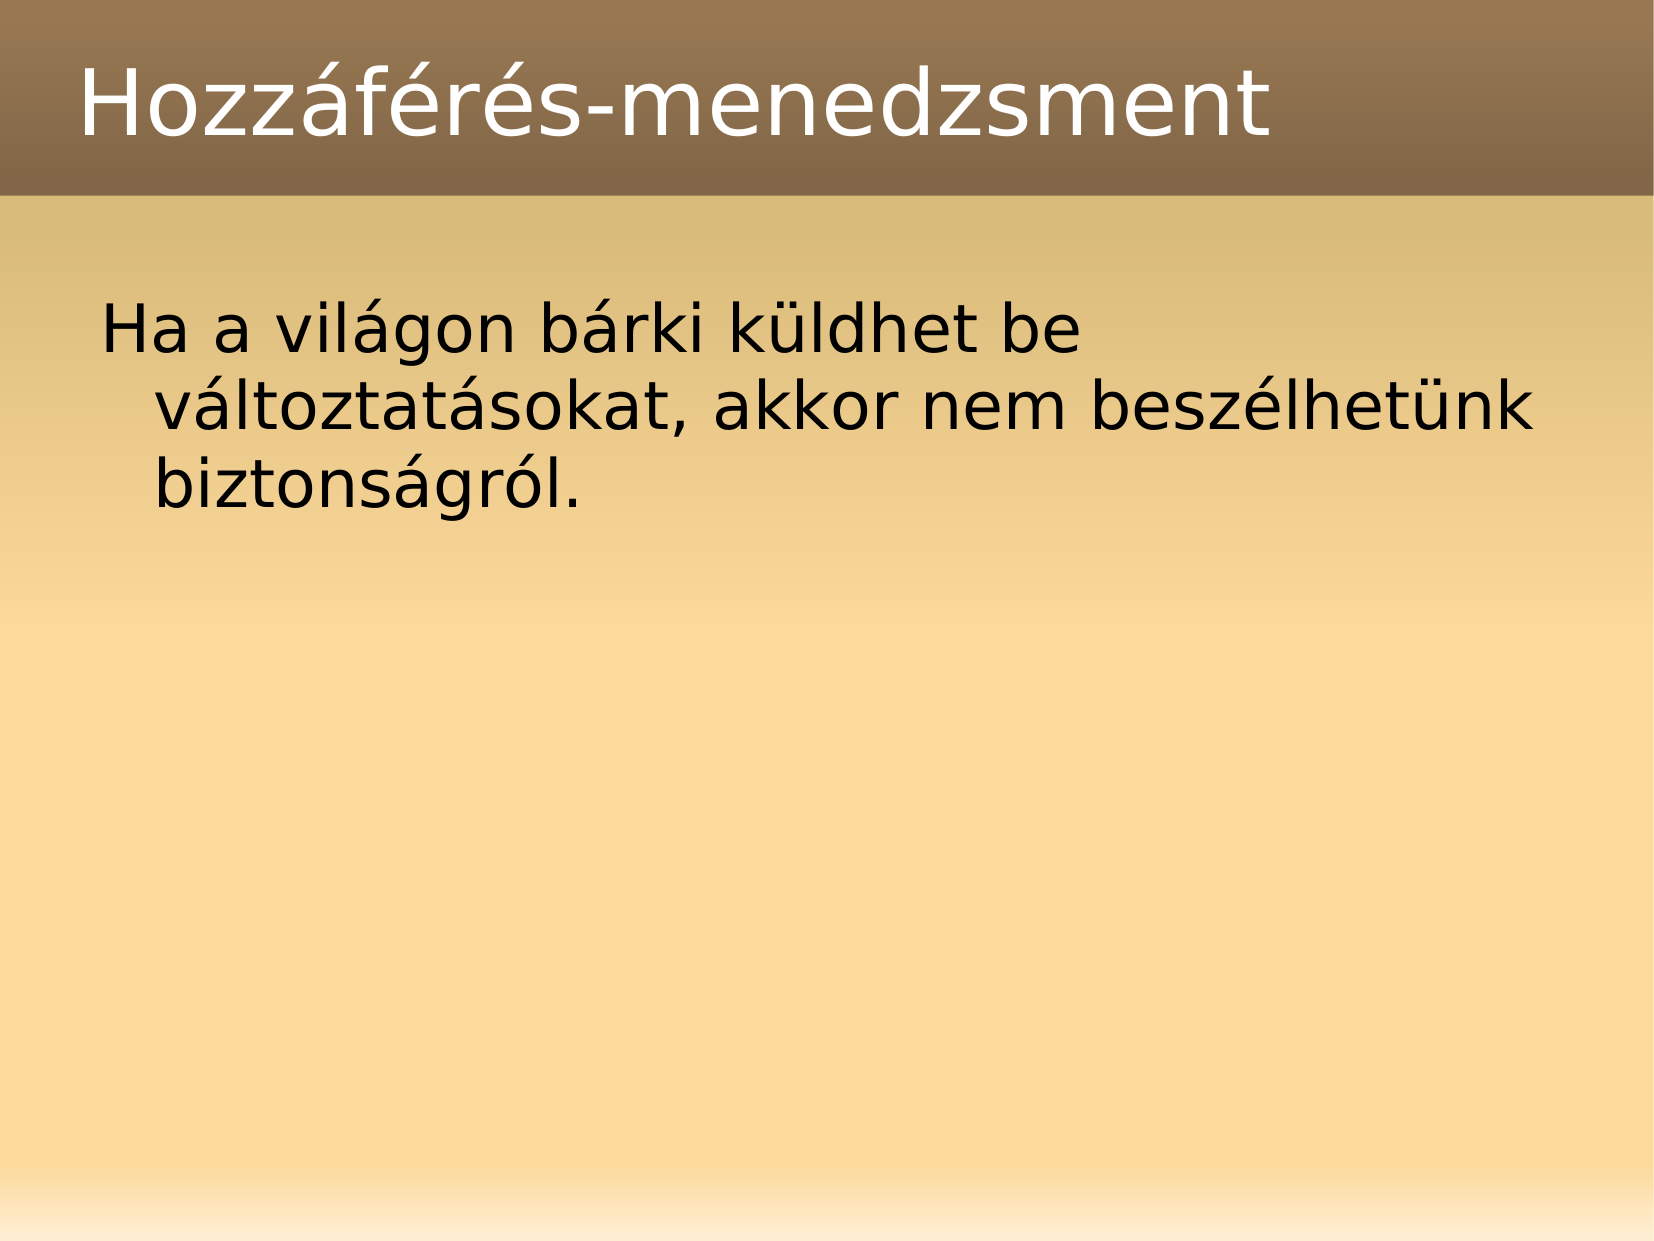

# Hozzáférés-menedzsment
Ha a világon bárki küldhet be változtatásokat, akkor nem beszélhetünk biztonságról.